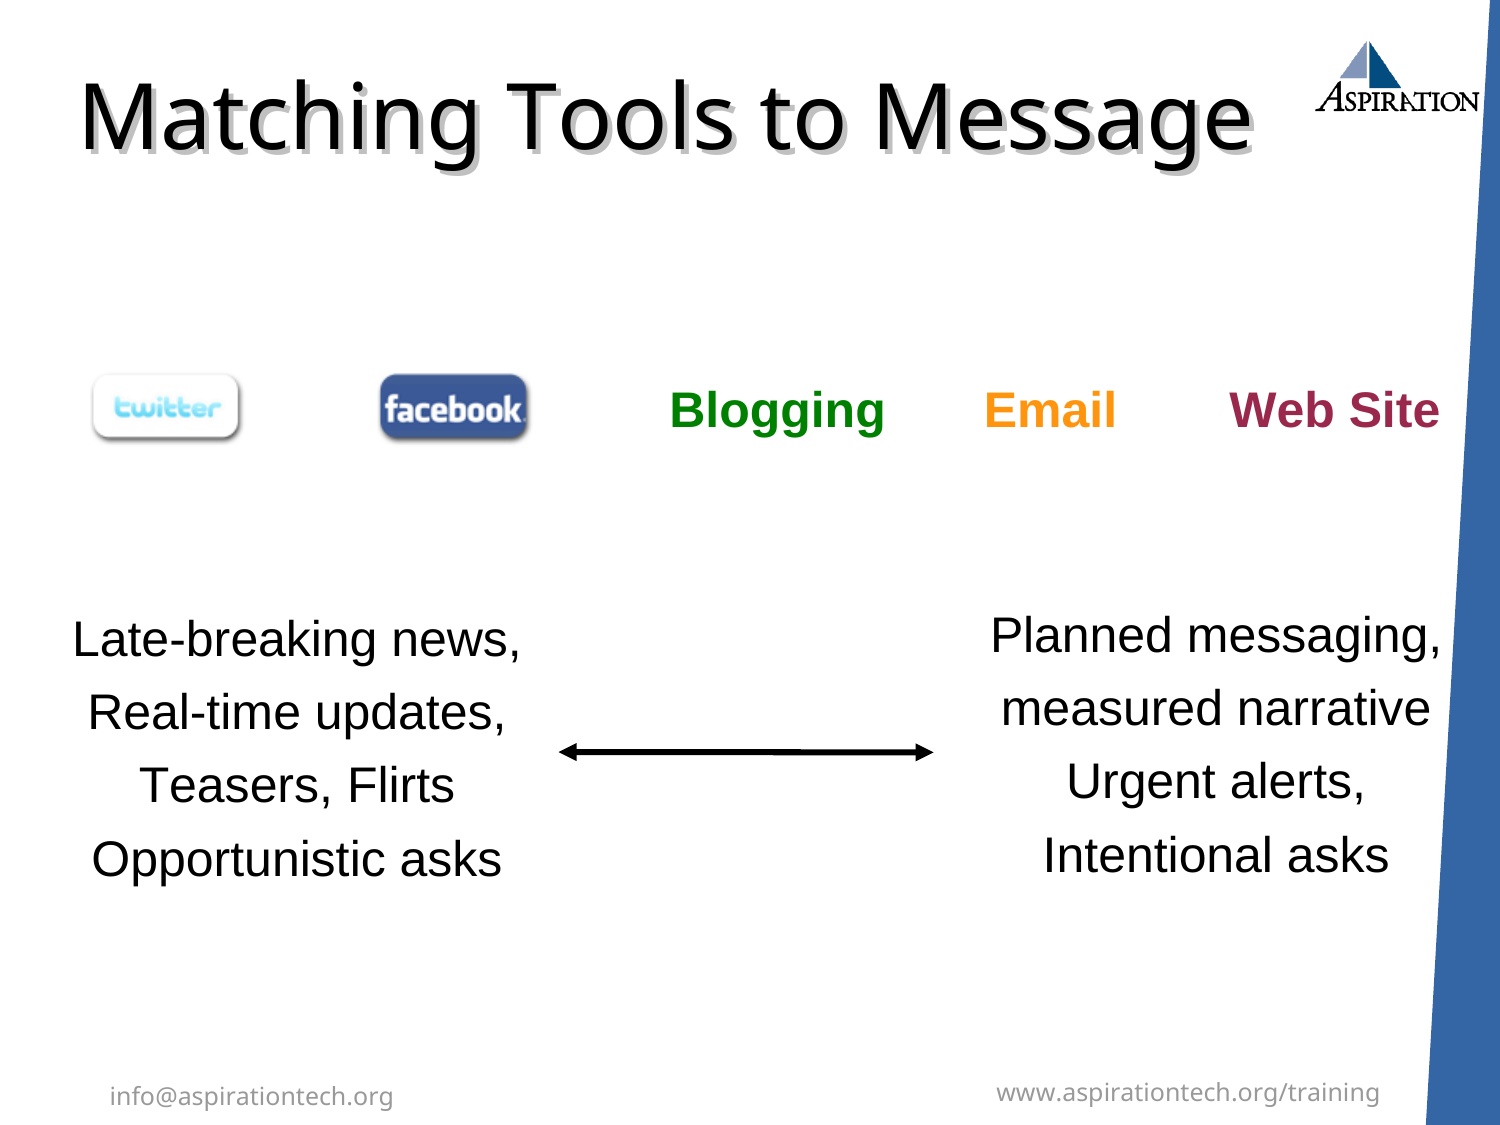

# Matching Tools to Message
 Blogging Email Web Site
Planned messaging,
measured narrative
Urgent alerts,
Intentional asks
Late-breaking news,
Real-time updates,
Teasers, Flirts
Opportunistic asks